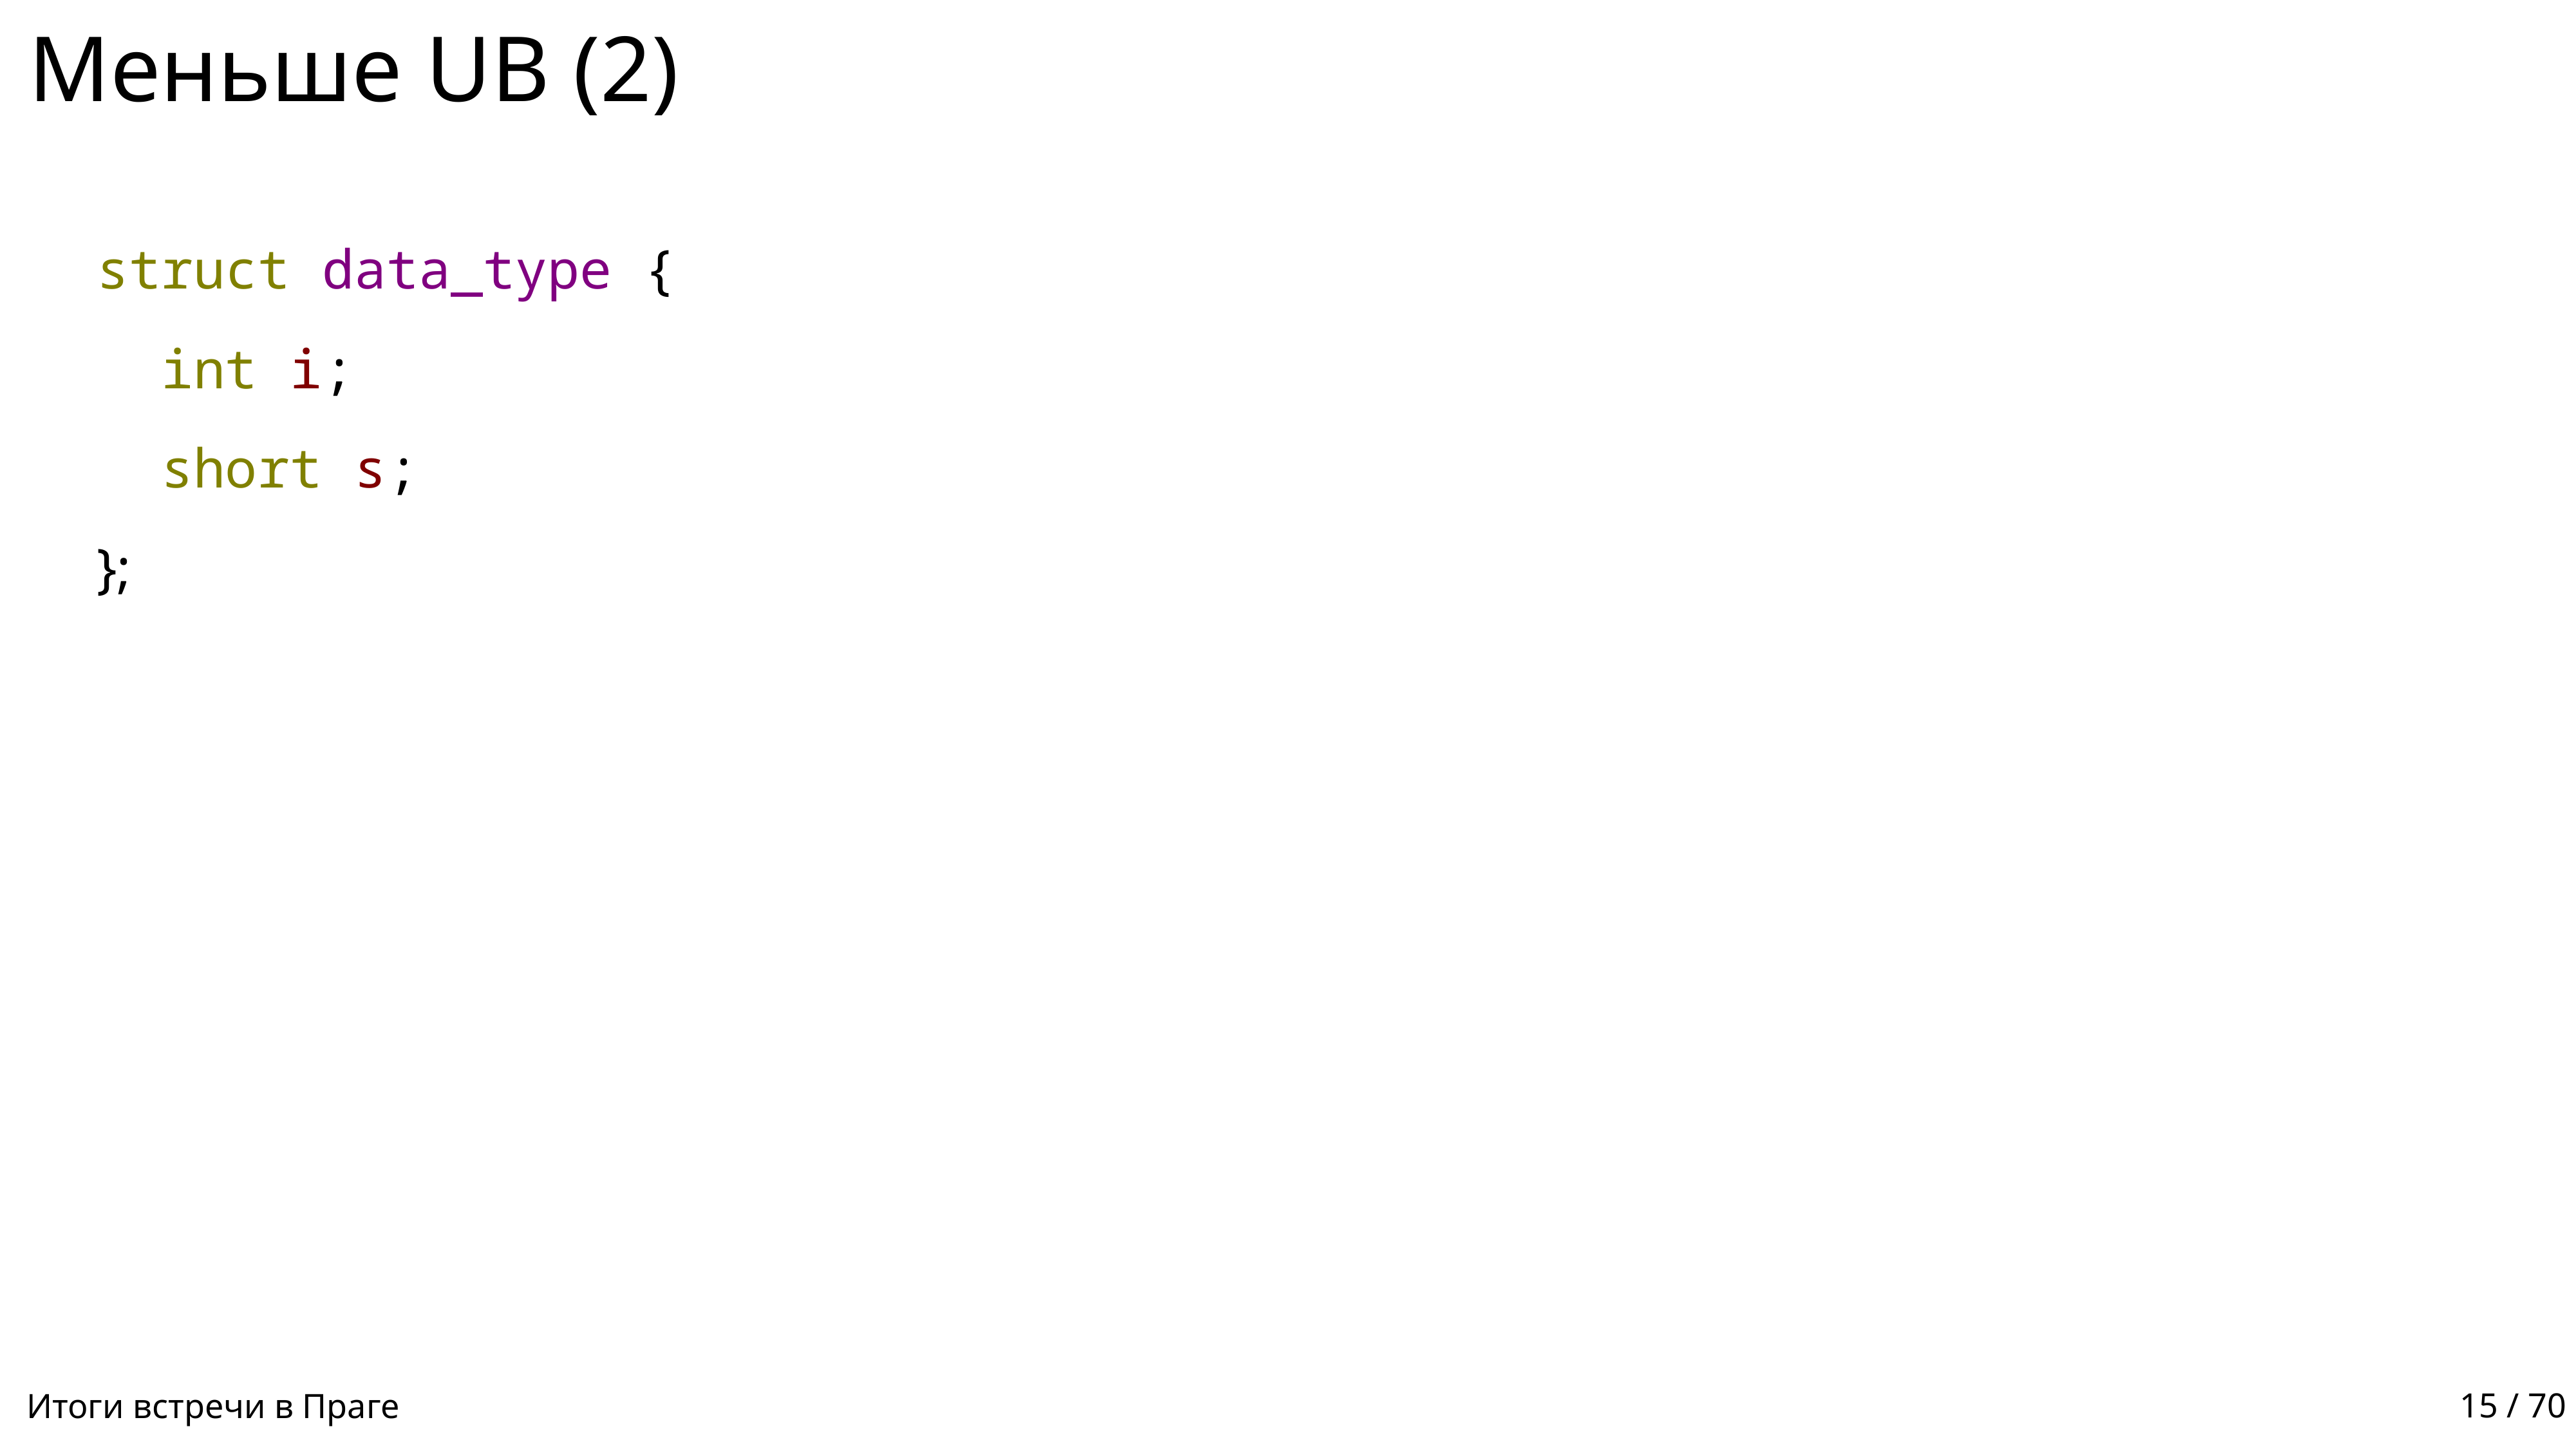

# Меньше UB (2)
struct data_type {
 int i;
 short s;
};
Итоги встречи в Праге